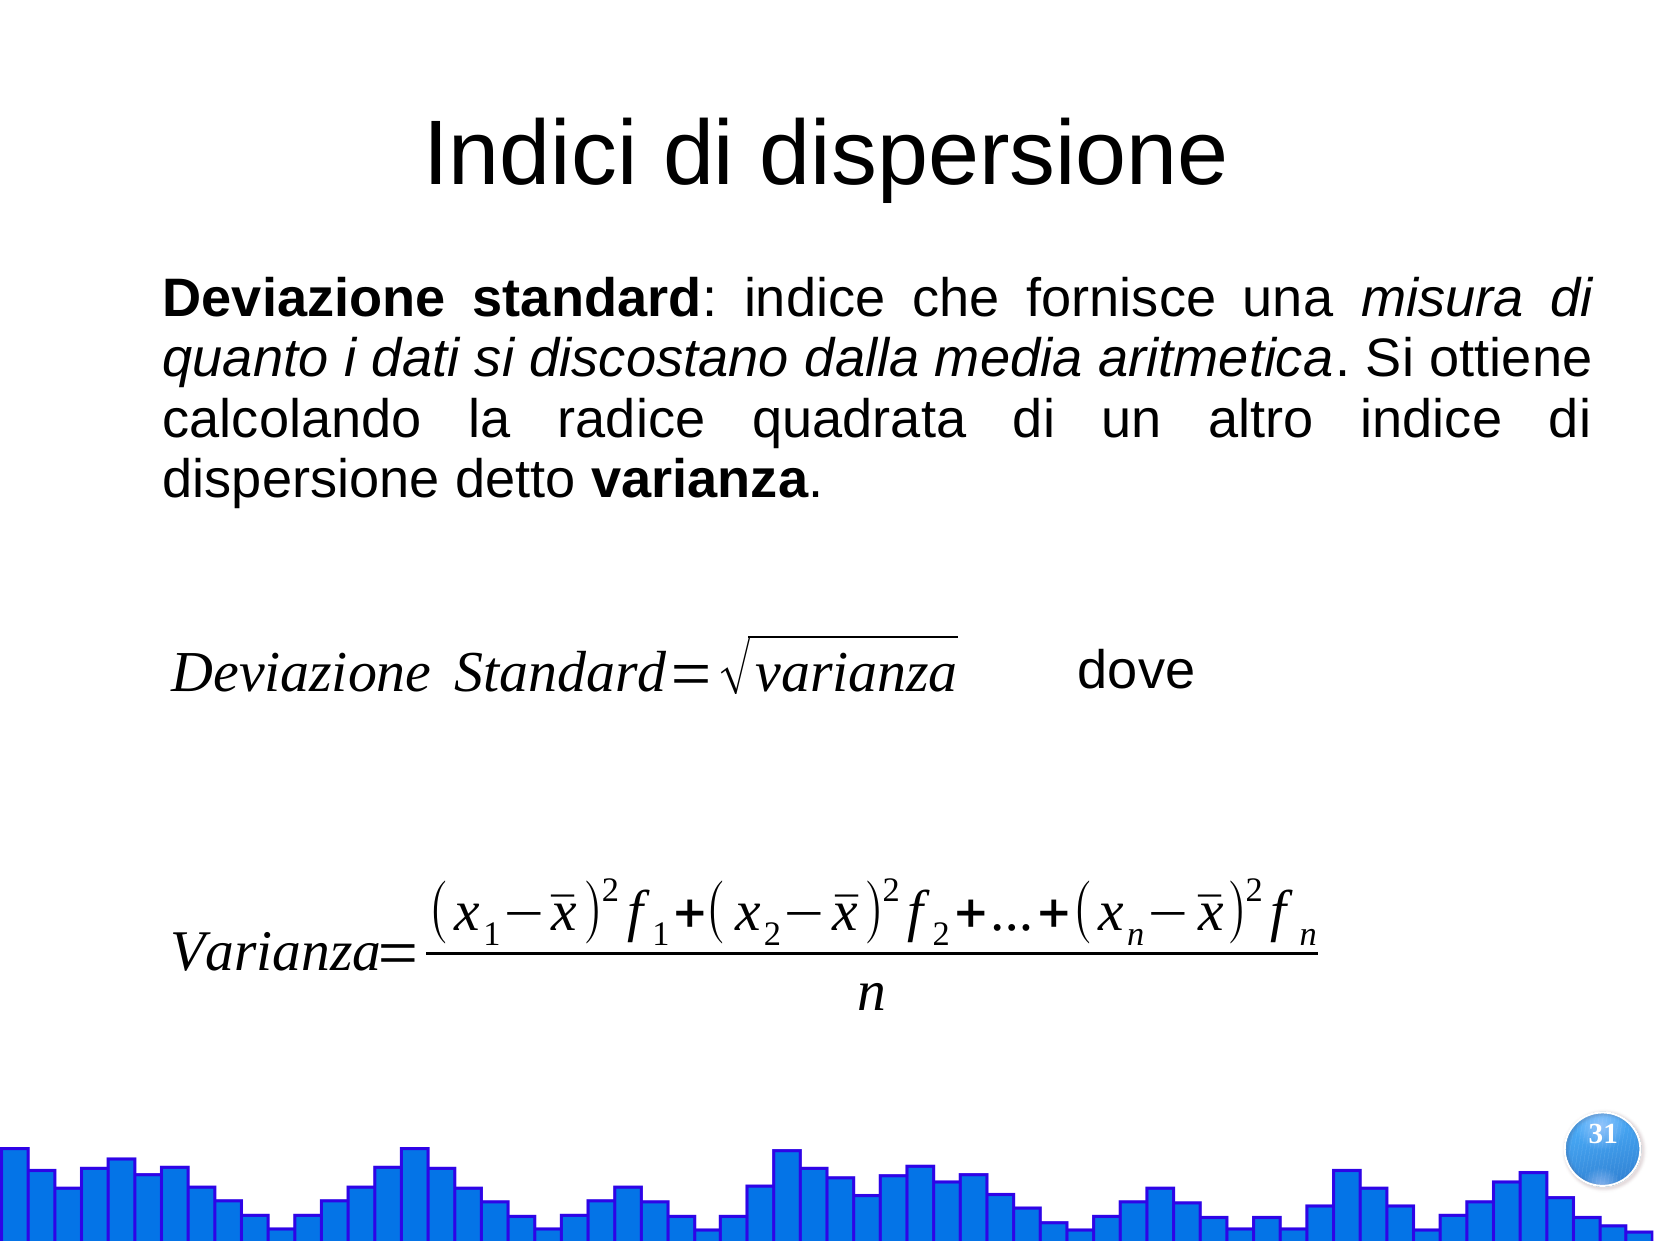

# Indici di dispersione
Deviazione standard: indice che fornisce una misura di quanto i dati si discostano dalla media aritmetica. Si ottiene calcolando la radice quadrata di un altro indice di dispersione detto varianza.
dove
31